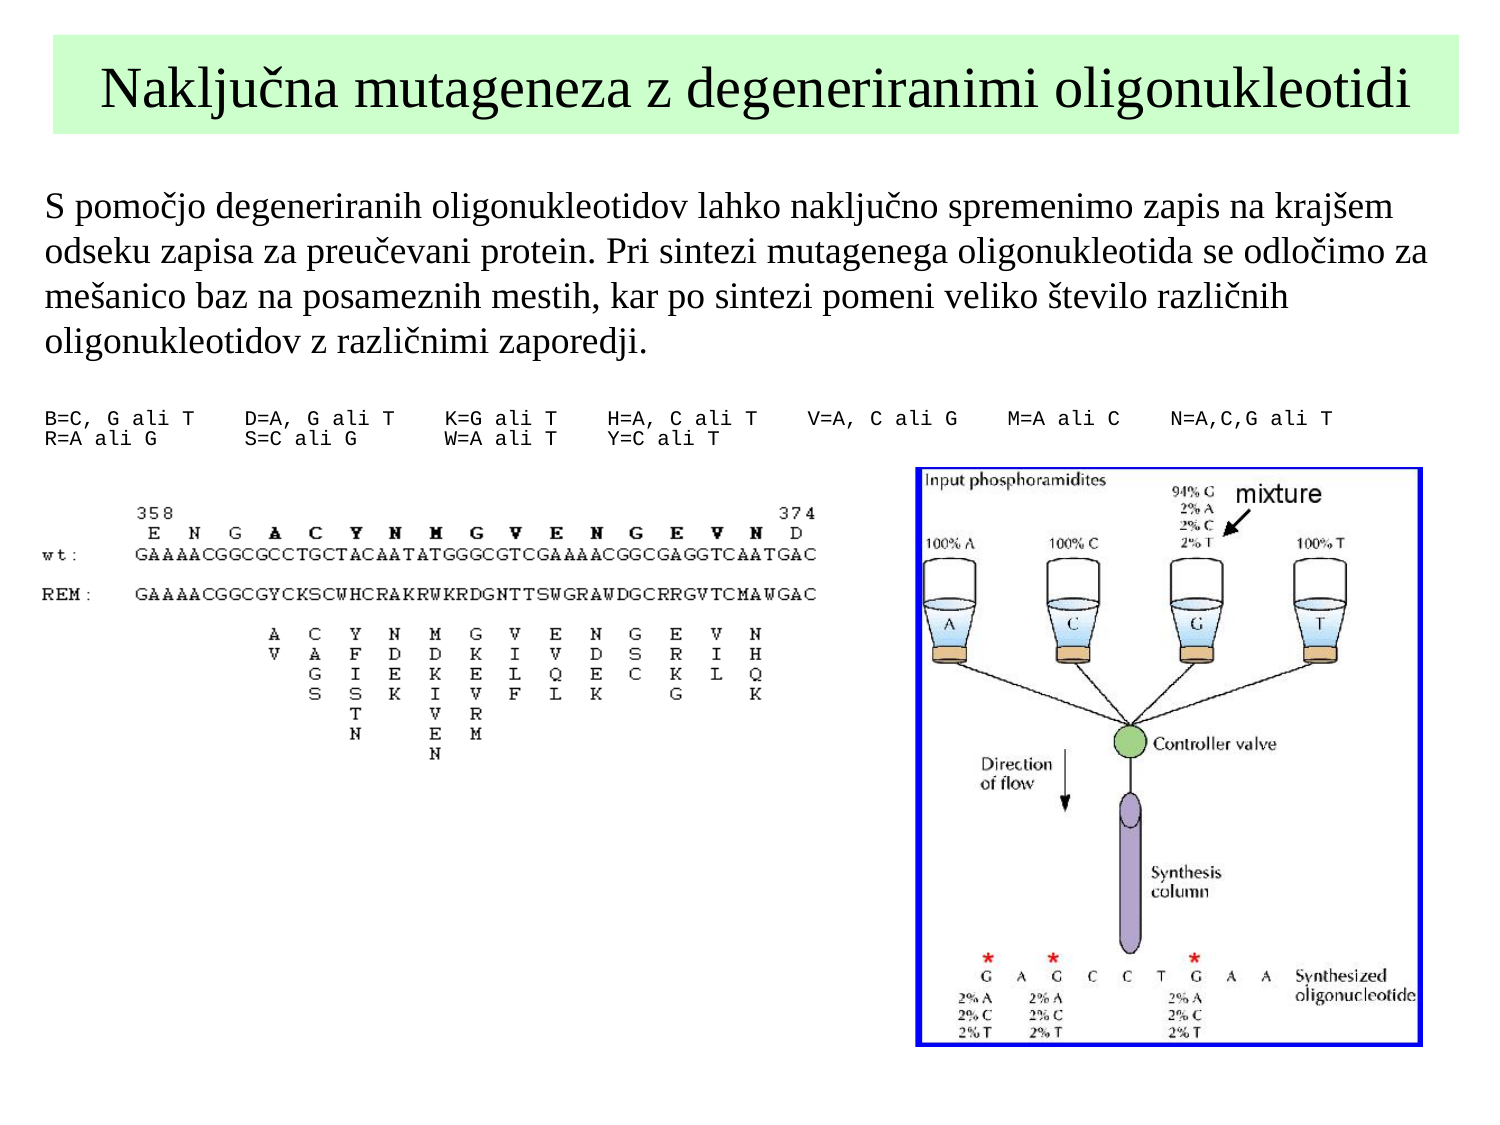

# Naključna mutageneza z degeneriranimi oligonukleotidi
S pomočjo degeneriranih oligonukleotidov lahko naključno spremenimo zapis na krajšem odseku zapisa za preučevani protein. Pri sintezi mutagenega oligonukleotida se odločimo za mešanico baz na posameznih mestih, kar po sintezi pomeni veliko število različnih oligonukleotidov z različnimi zaporedji.
B=C, G ali T D=A, G ali T K=G ali T H=A, C ali T V=A, C ali G M=A ali C N=A,C,G ali T
R=A ali G	 S=C ali G W=A ali T Y=C ali T